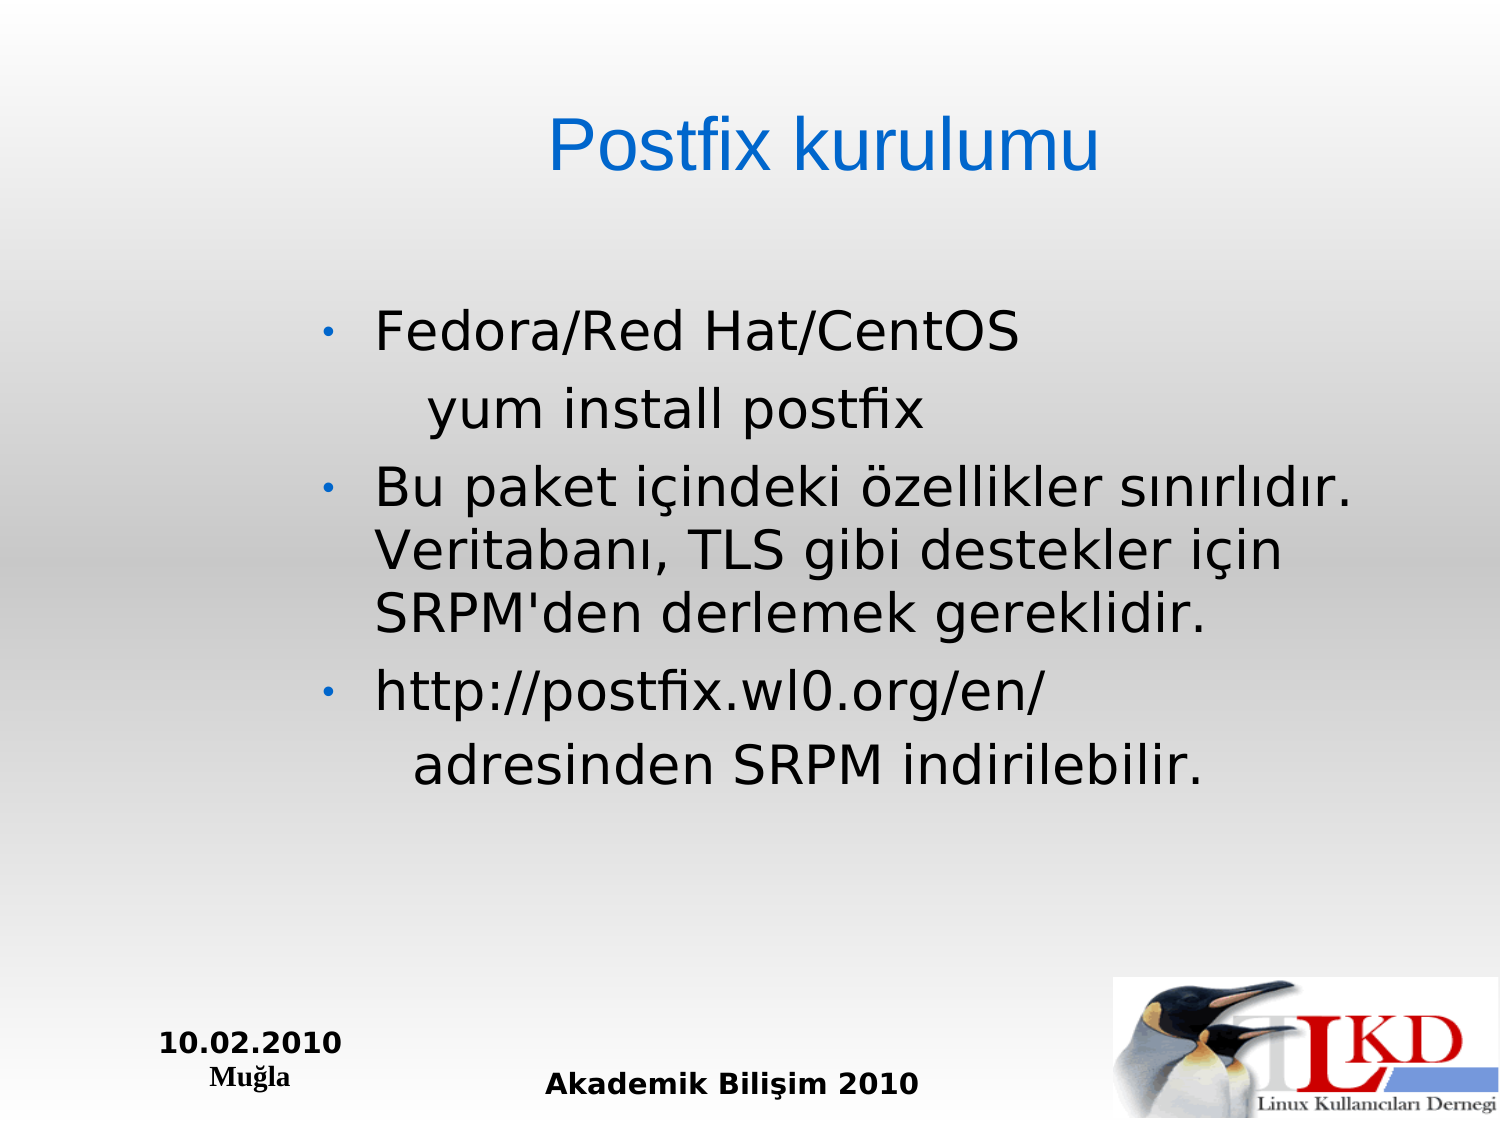

# Postfix kurulumu
Fedora/Red Hat/CentOS
 yum install postfix
Bu paket içindeki özellikler sınırlıdır. Veritabanı, TLS gibi destekler için SRPM'den derlemek gereklidir.
http://postfix.wl0.org/en/
adresinden SRPM indirilebilir.